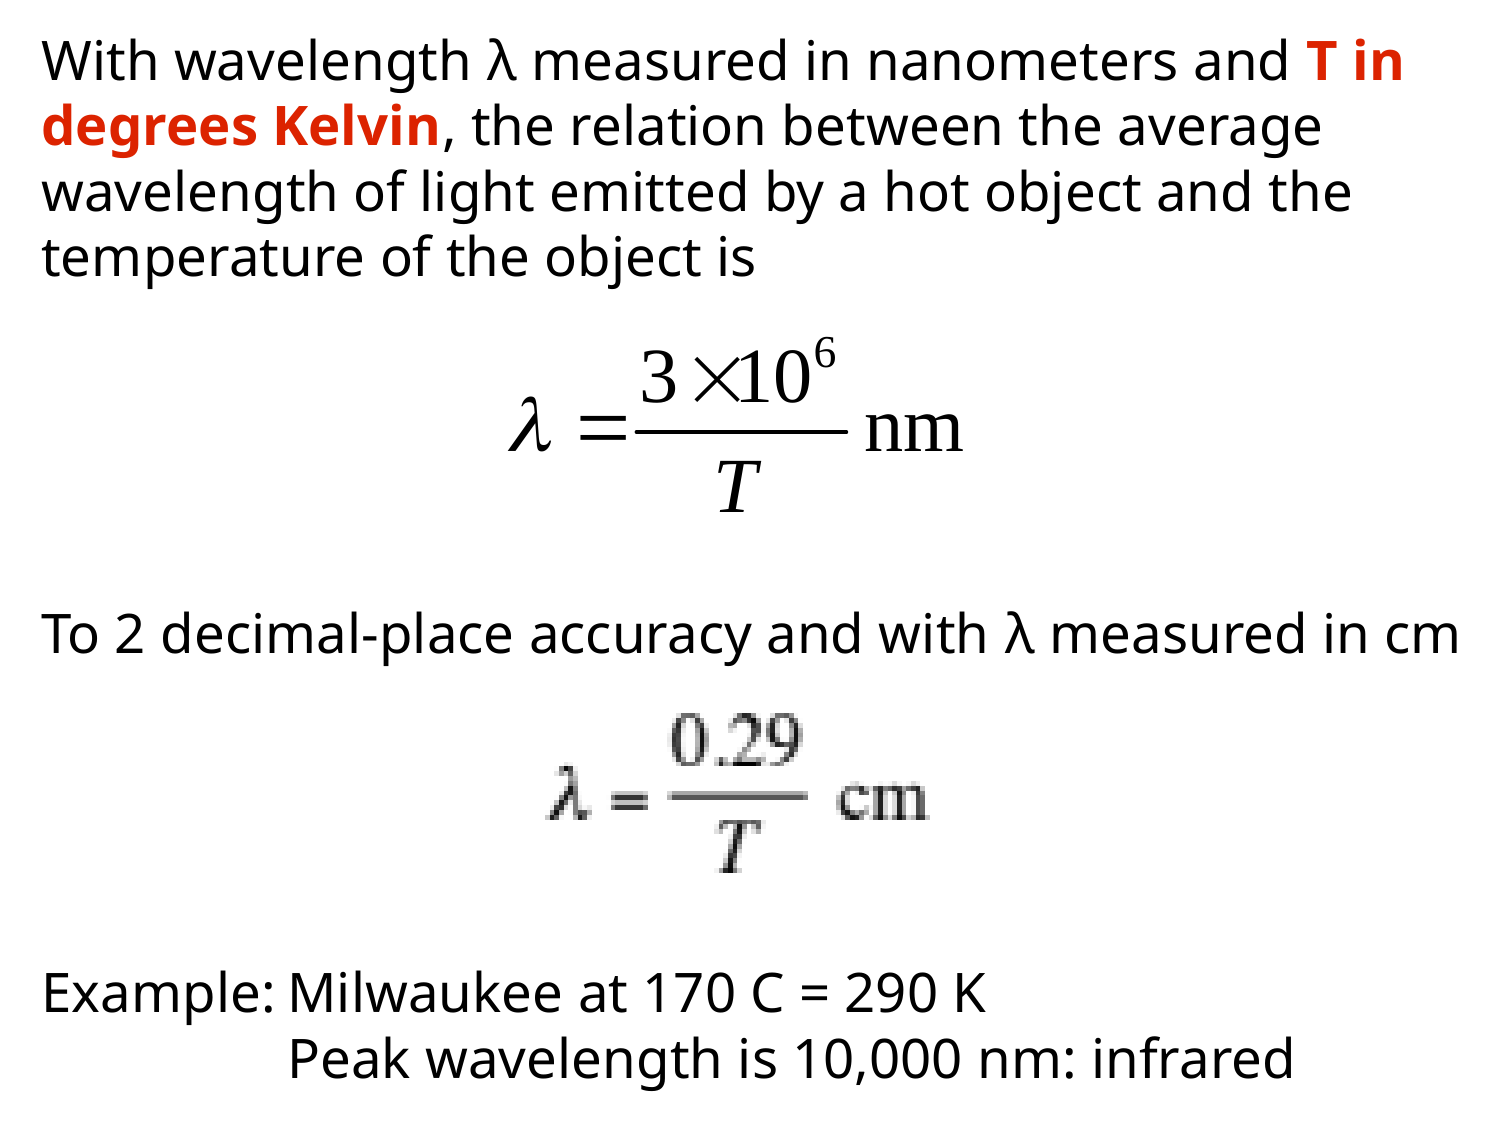

# With wavelength λ measured in nanometers and T in degrees Kelvin, the relation between the average wavelength of light emitted by a hot object and the temperature of the object is
To 2 decimal-place accuracy and with λ measured in cm
Example:	Milwaukee at 170 C = 290 K
									 			 	 	Peak wavelength is 10,000 nm: infrared